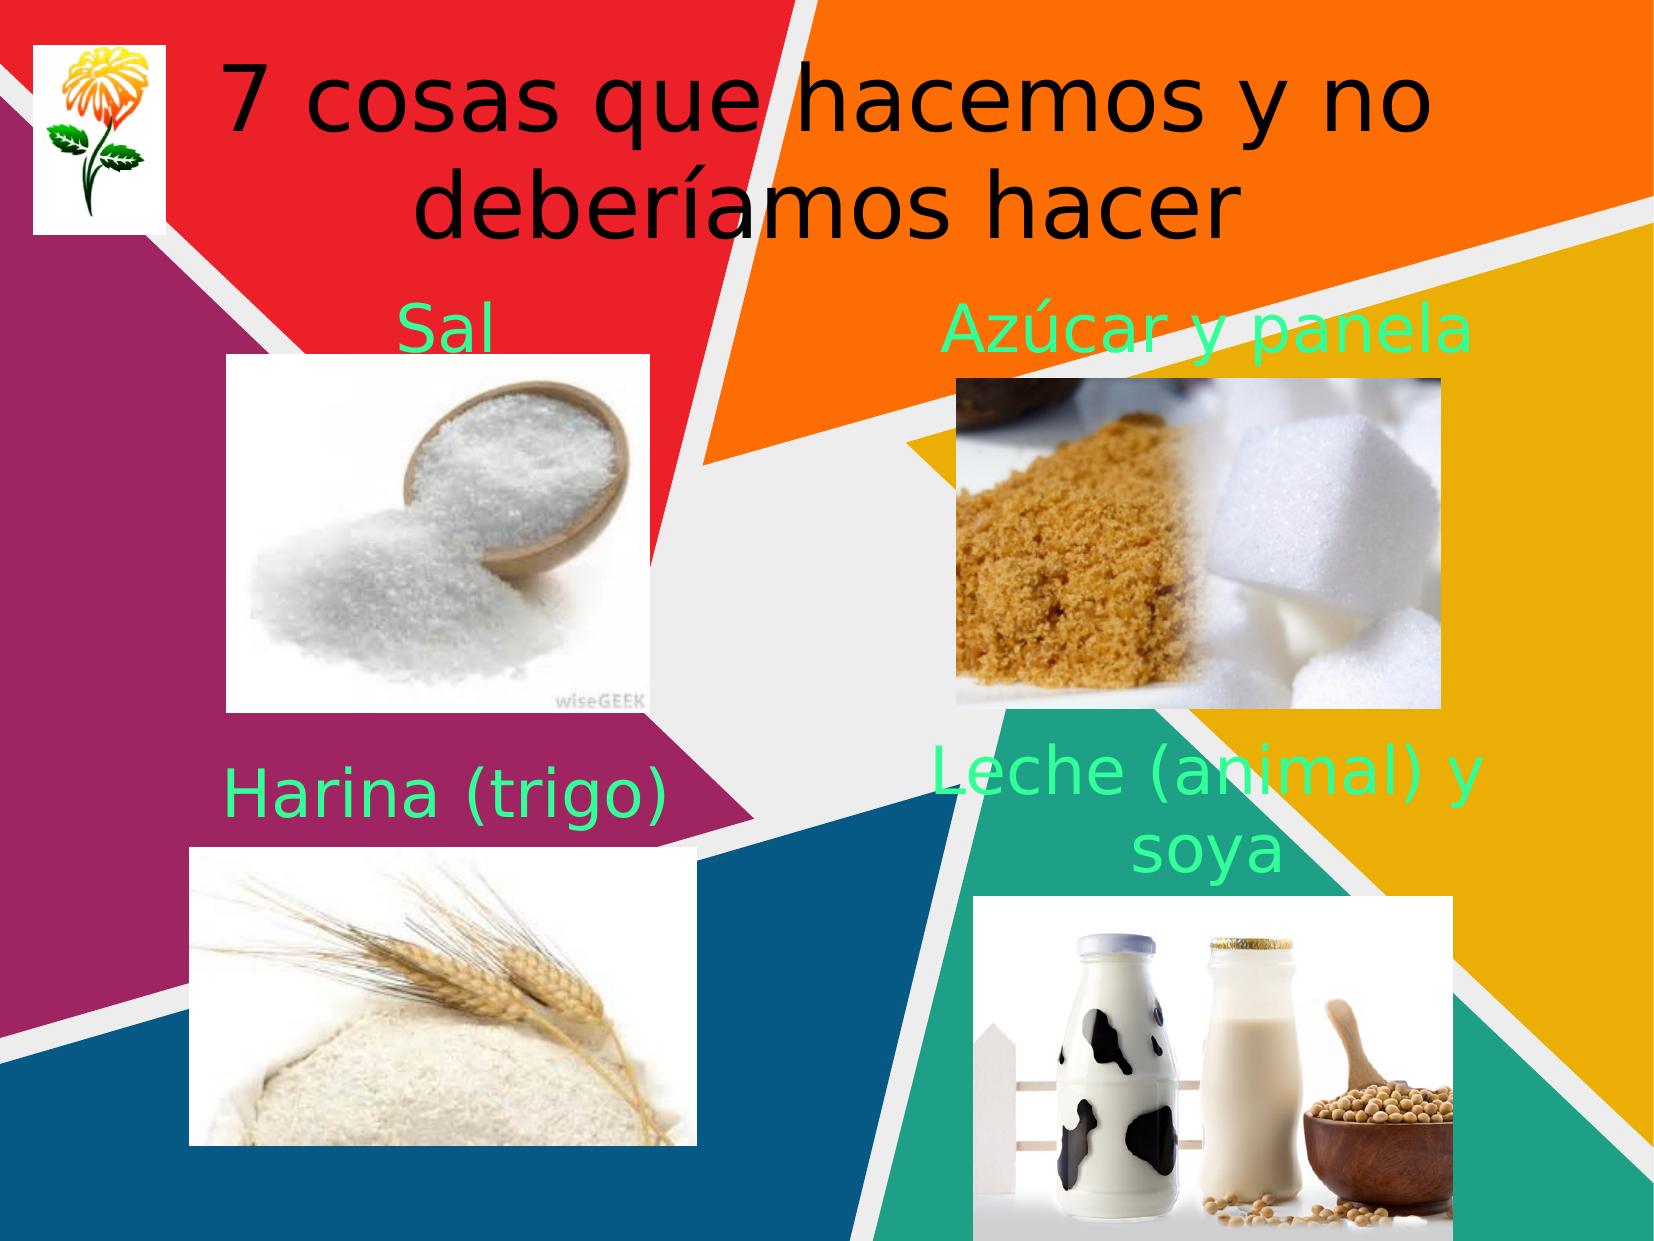

# 7 cosas que hacemos y no deberíamos hacer
Sal
Azúcar y panela
Leche (animal) y soya
Harina (trigo)